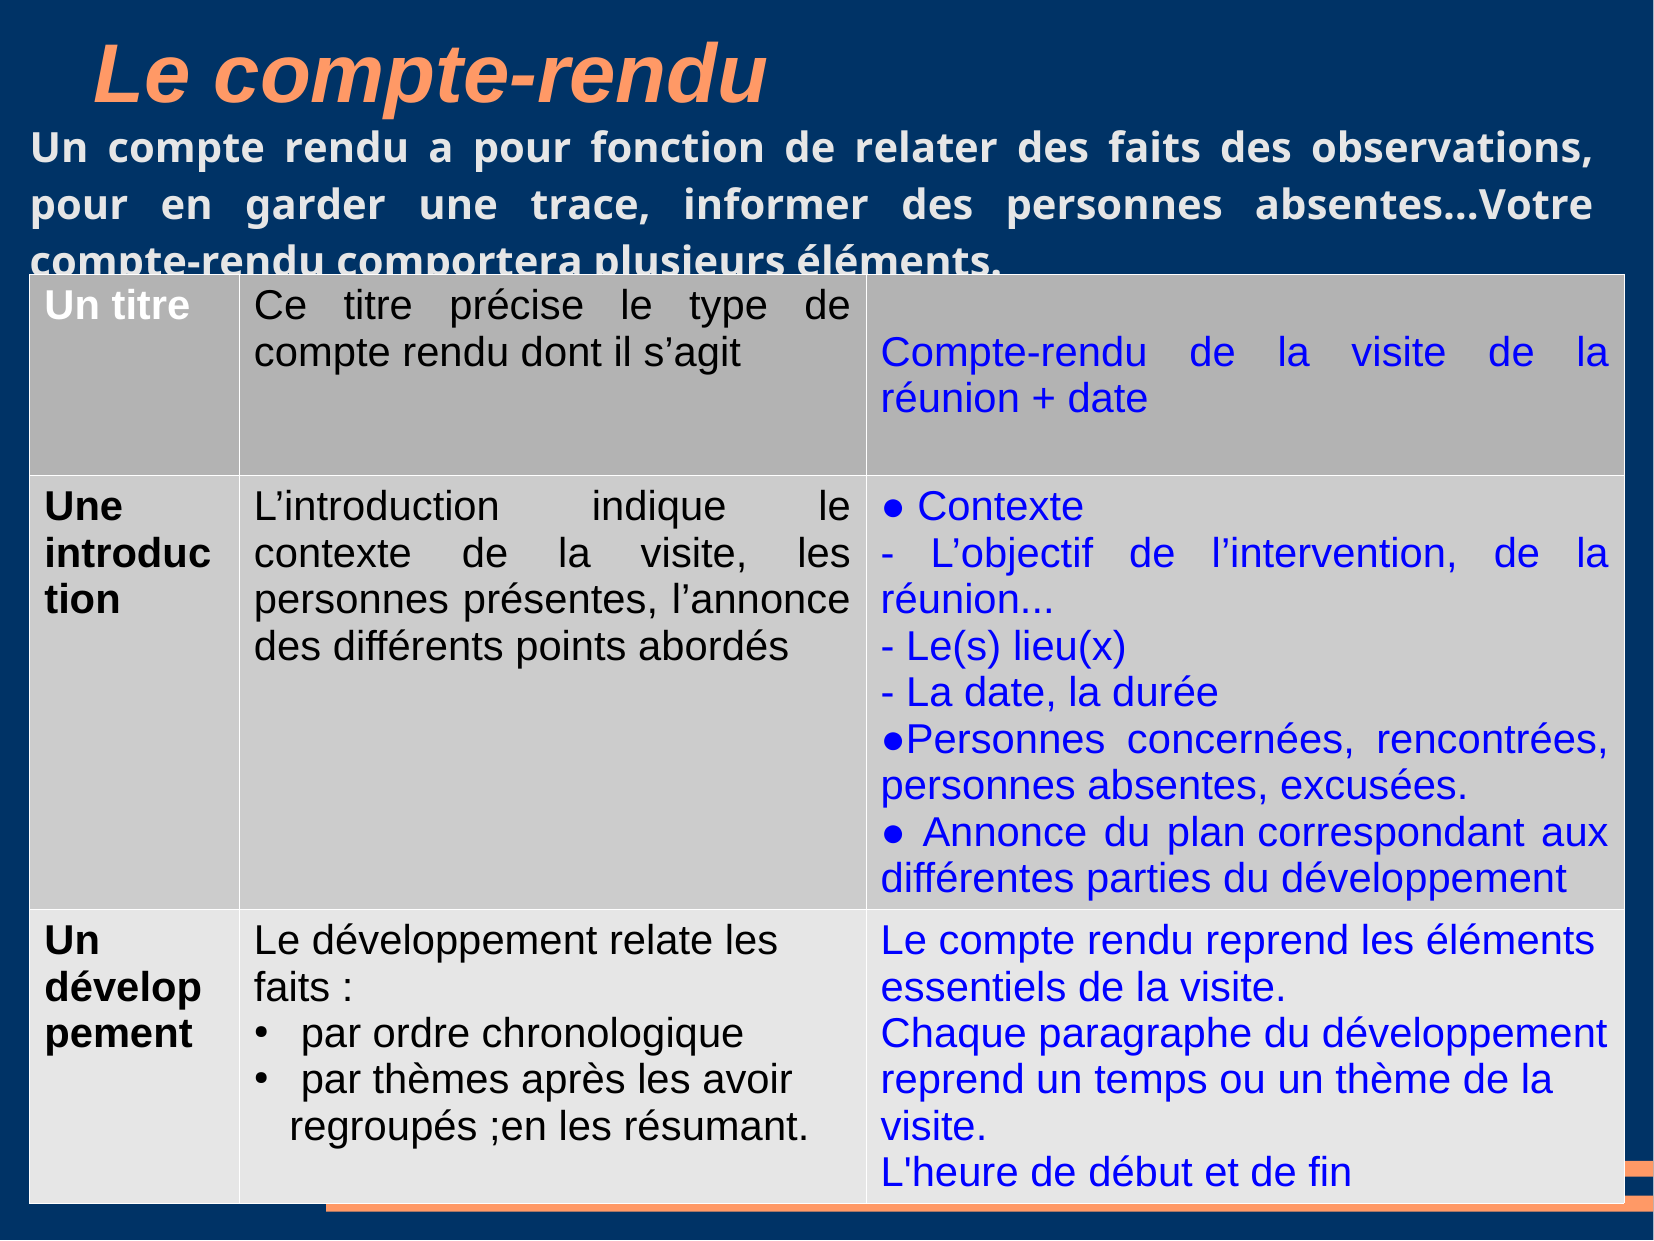

# Le compte-rendu
Un compte rendu a pour fonction de relater des faits des observations, pour en garder une trace, informer des personnes absentes…Votre compte-rendu comportera plusieurs éléments.
| Un titre | Ce titre précise le type de compte rendu dont il s’agit | Compte-rendu de la visite de la réunion + date |
| --- | --- | --- |
| Une introduction | L’introduction indique le contexte de la visite, les personnes présentes, l’annonce des différents points abordés | ● Contexte - L’objectif de l’intervention, de la réunion... - Le(s) lieu(x) - La date, la durée ●Personnes concernées, rencontrées, personnes absentes, excusées.  ● Annonce du plan correspondant aux différentes parties du développement |
| Un développement | Le développement relate les faits : par ordre chronologique par thèmes après les avoir regroupés ;en les résumant. | Le compte rendu reprend les éléments essentiels de la visite. Chaque paragraphe du développement reprend un temps ou un thème de la visite. L'heure de début et de fin |